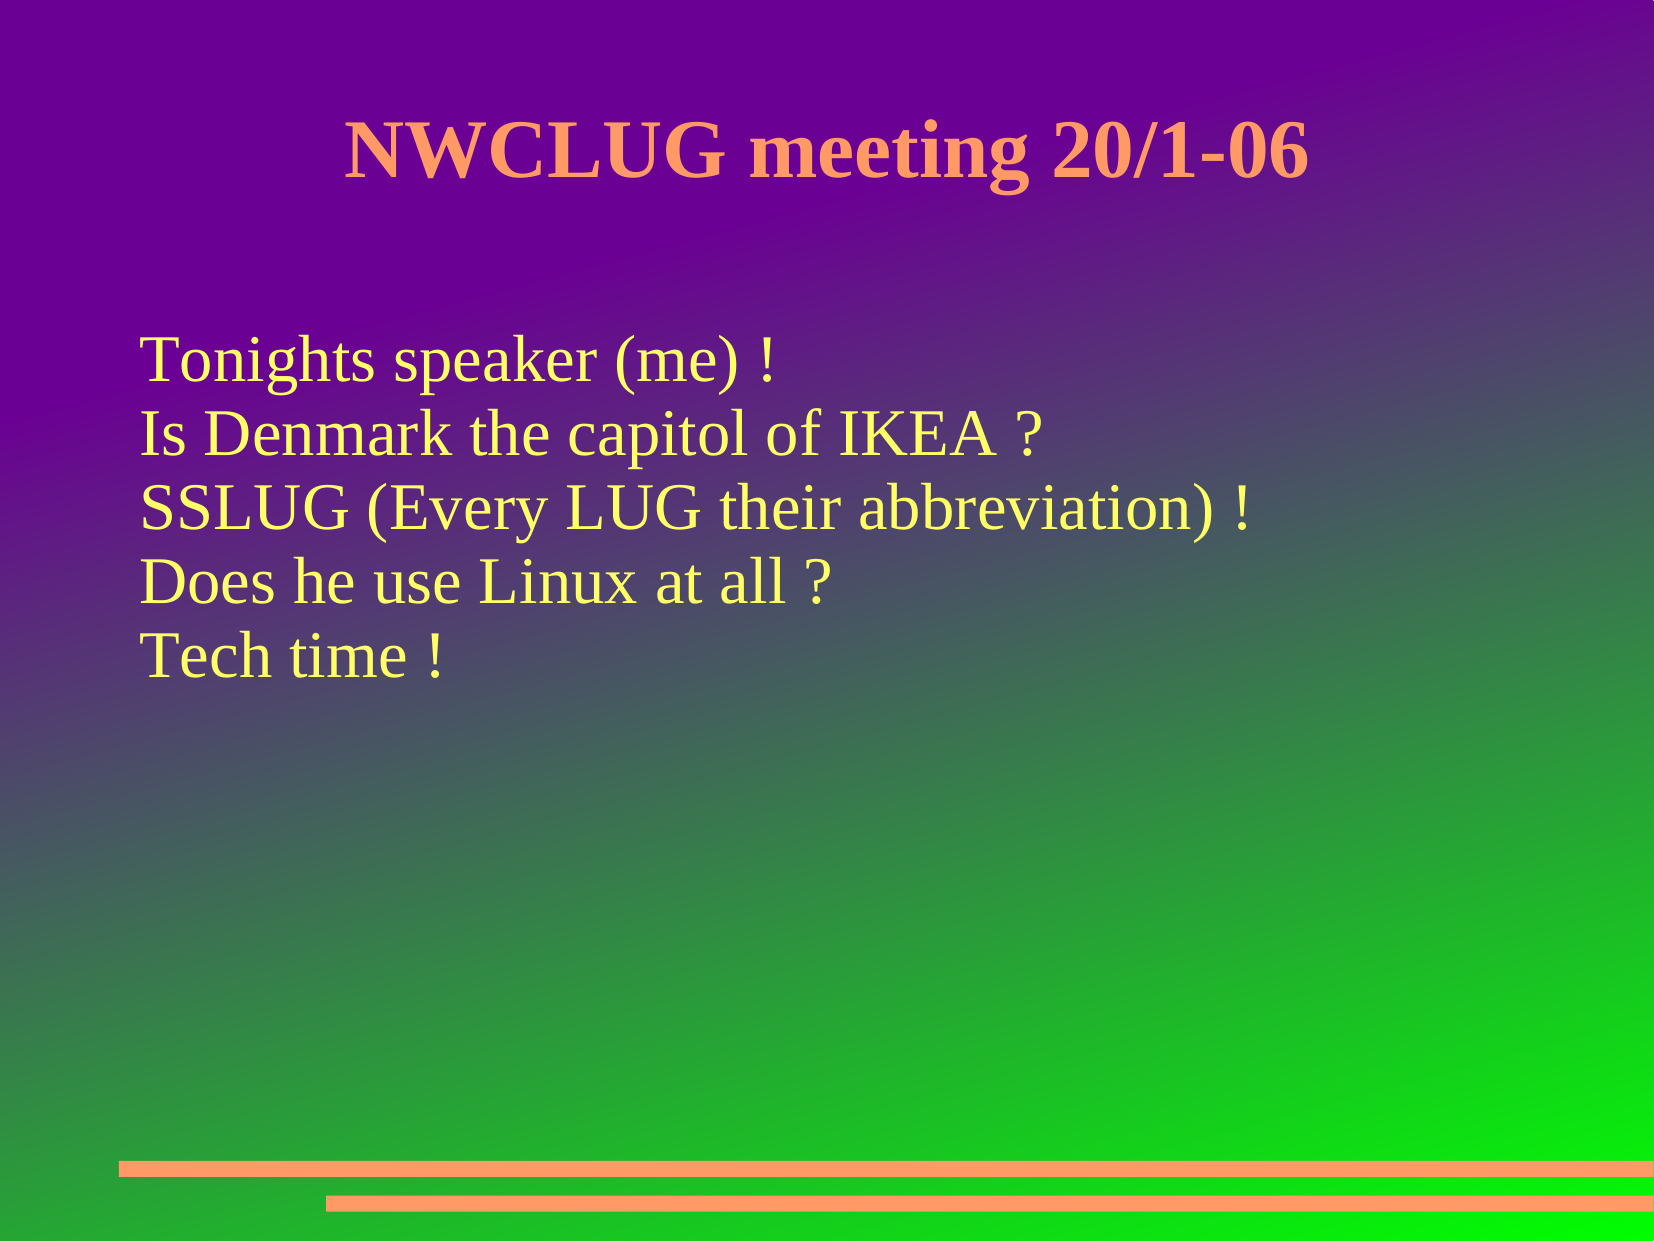

# NWCLUG meeting 20/1-06
Tonights speaker (me) !
Is Denmark the capitol of IKEA ?
SSLUG (Every LUG their abbreviation) !
Does he use Linux at all ?
Tech time !